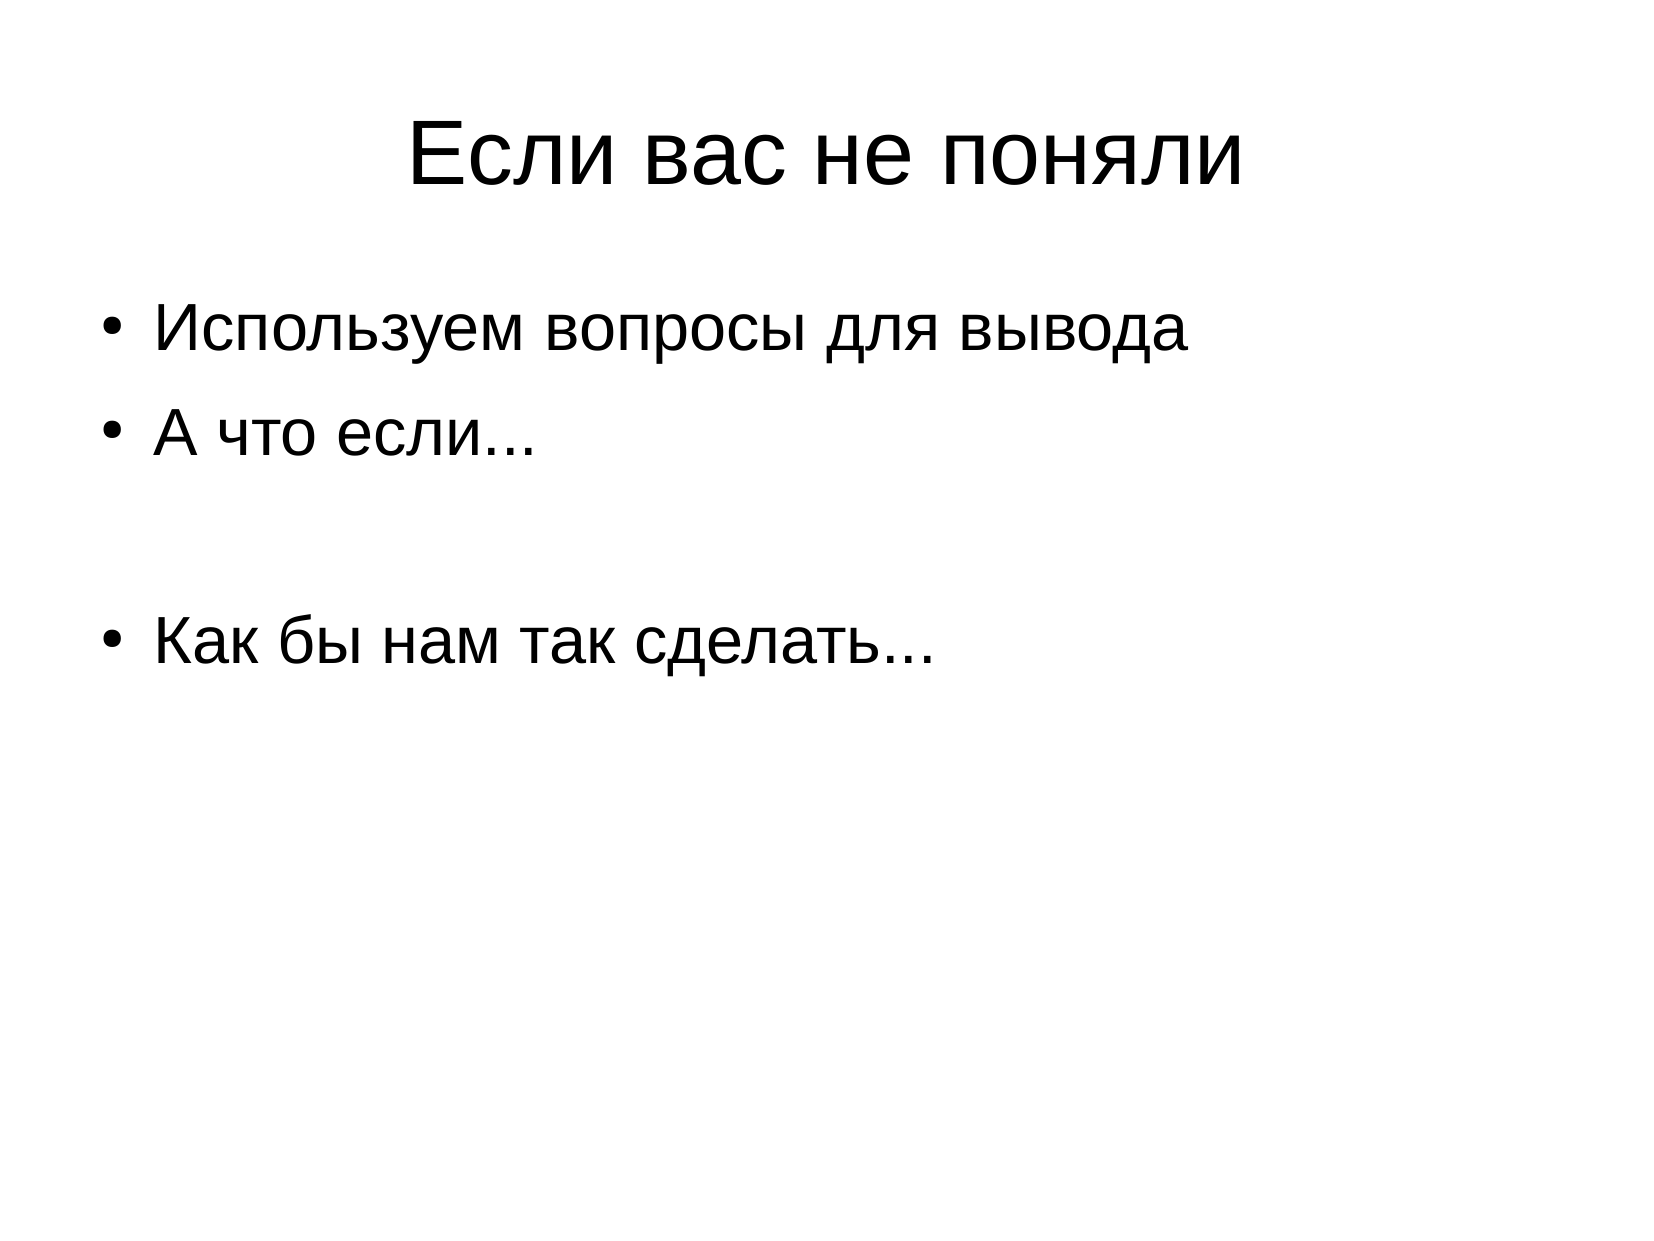

# Если вас не поняли
Используем вопросы для вывода
А что если...
Как бы нам так сделать...